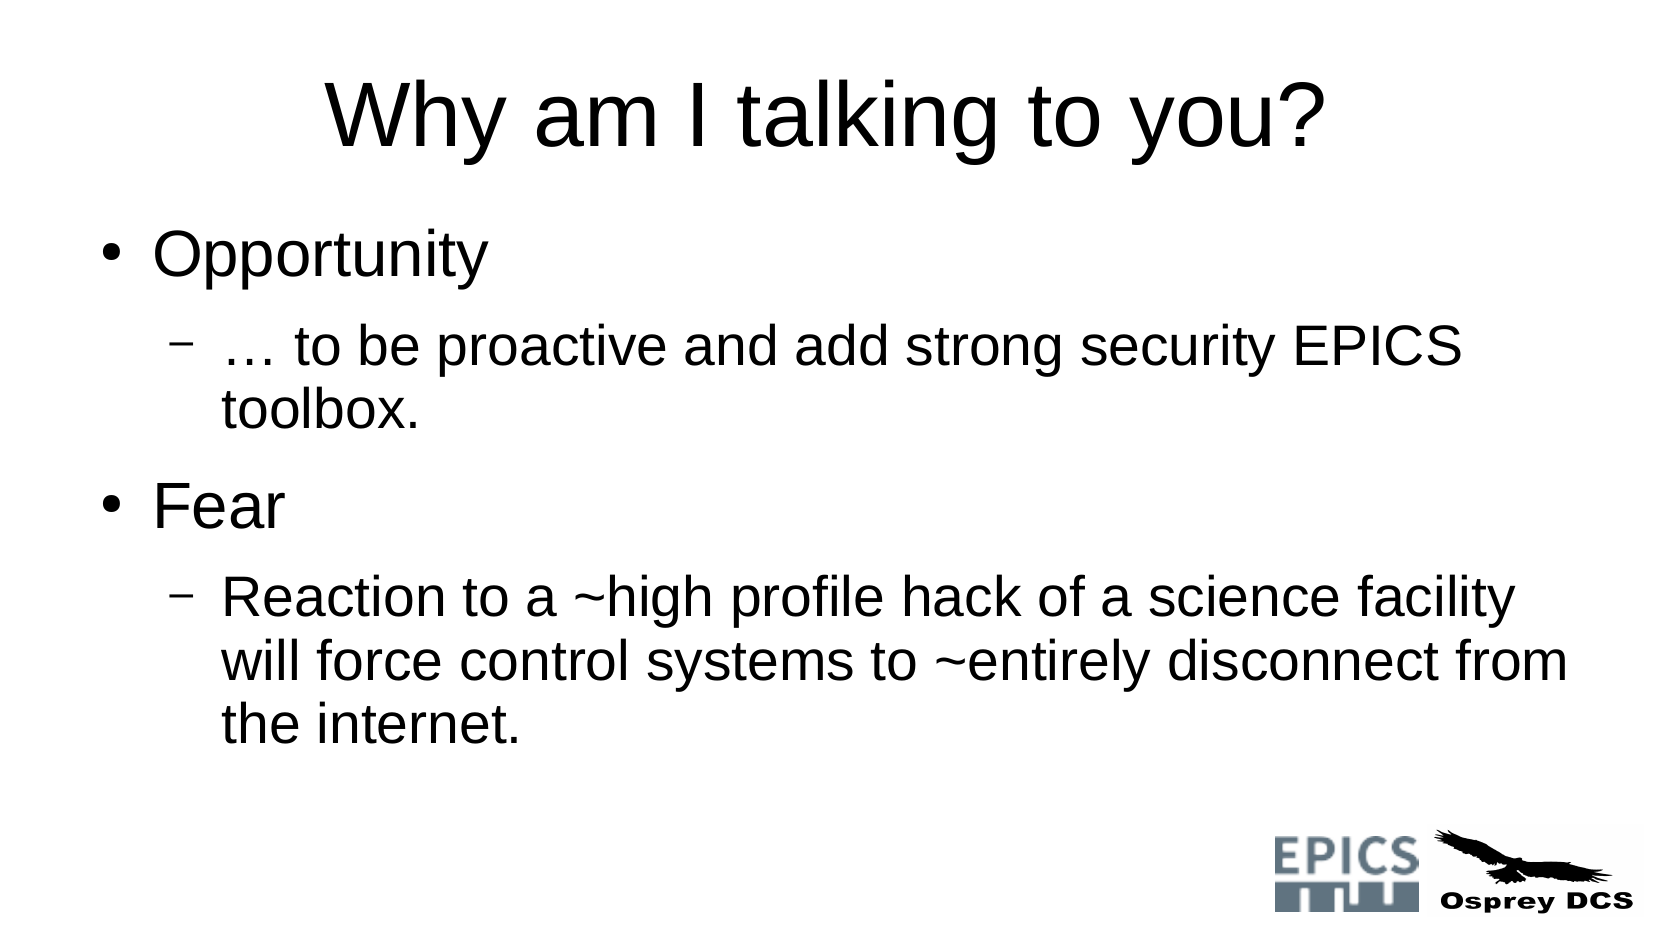

# Why am I talking to you?
Opportunity
… to be proactive and add strong security EPICS toolbox.
Fear
Reaction to a ~high profile hack of a science facility will force control systems to ~entirely disconnect from the internet.